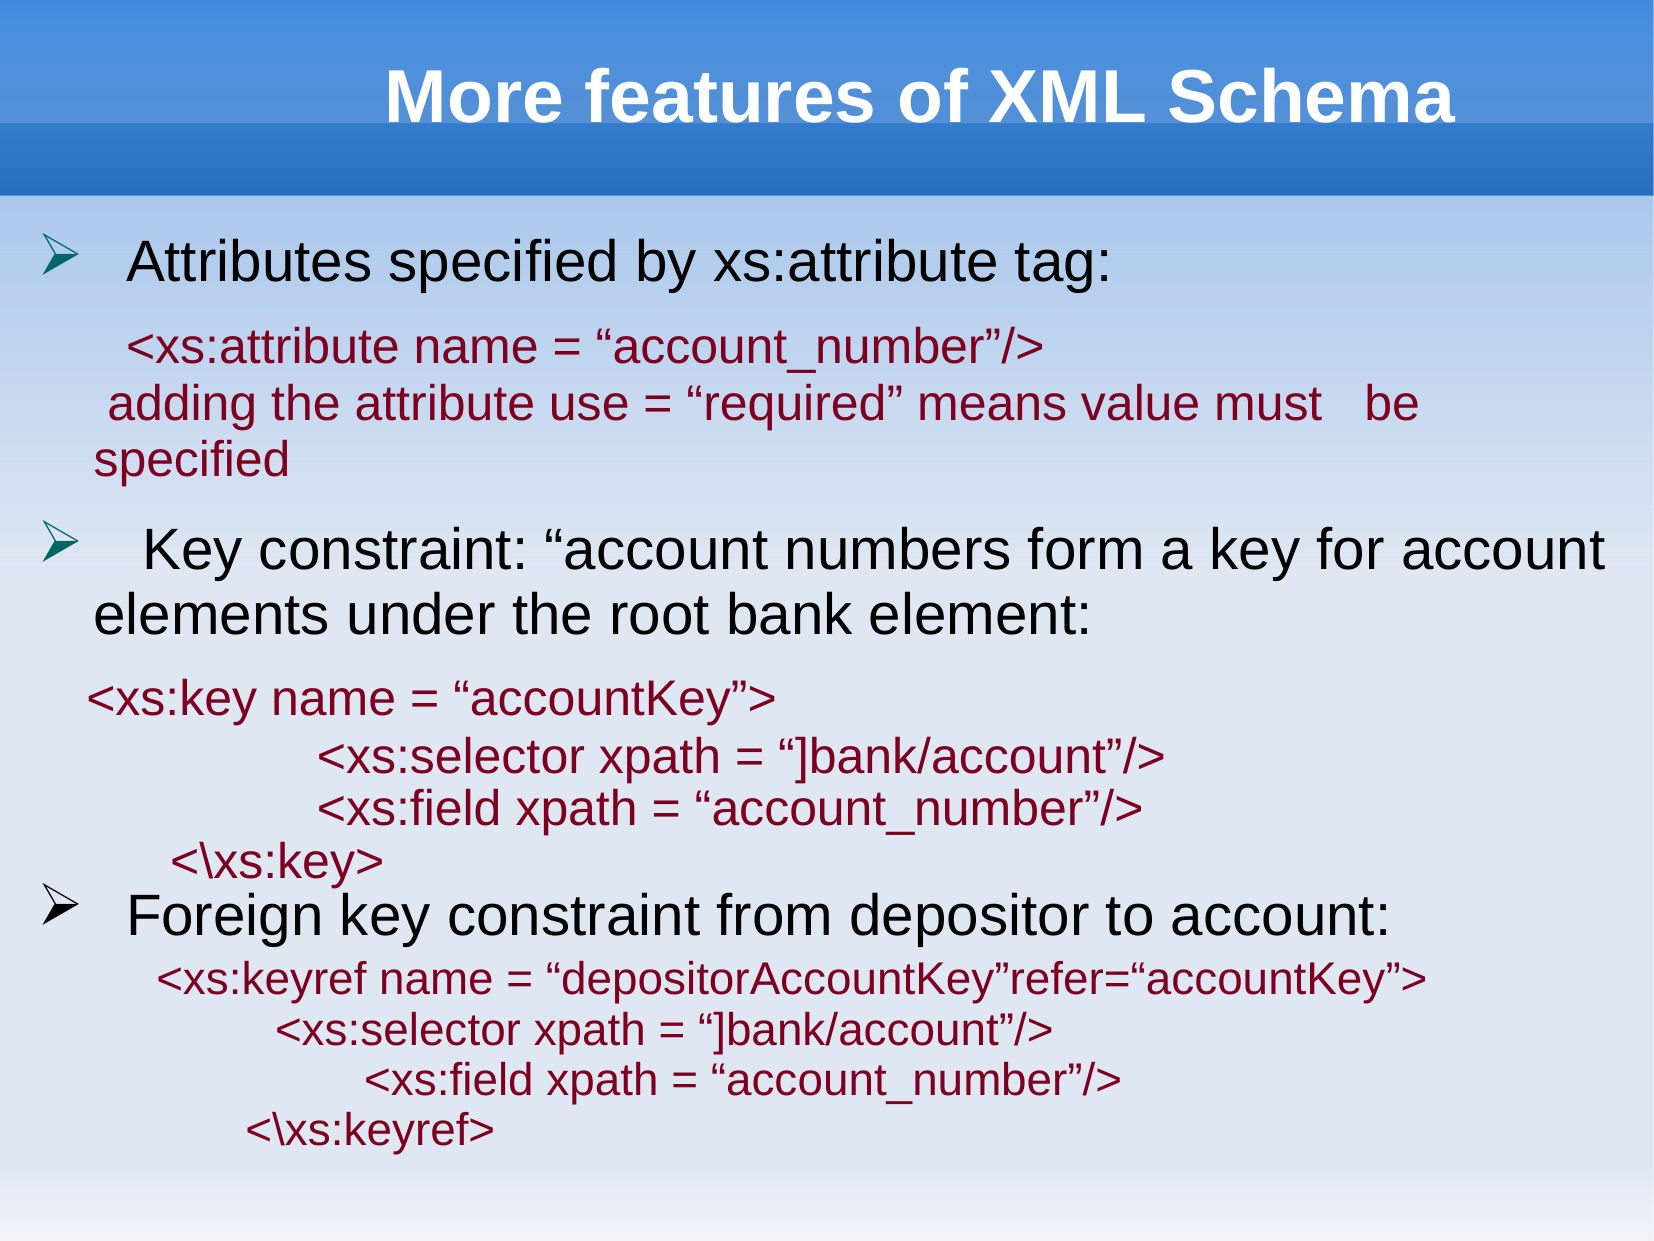

More features of XML Schema
 Attributes specified by xs:attribute tag:
 <xs:attribute name = “account_number”/>
 adding the attribute use = “required” means value must be specified
 Key constraint: “account numbers form a key for account elements under the root bank element:
 <xs:key name = “accountKey”>
			 <xs:selector xpath = “]bank/account”/>
			 <xs:field xpath = “account_number”/>
		 <\xs:key>
 Foreign key constraint from depositor to account:
 	<xs:keyref name = “depositorAccountKey”refer=“accountKey”>
 			<xs:selector xpath = “]bank/account”/>
			 <xs:field xpath = “account_number”/>
		 <\xs:keyref>